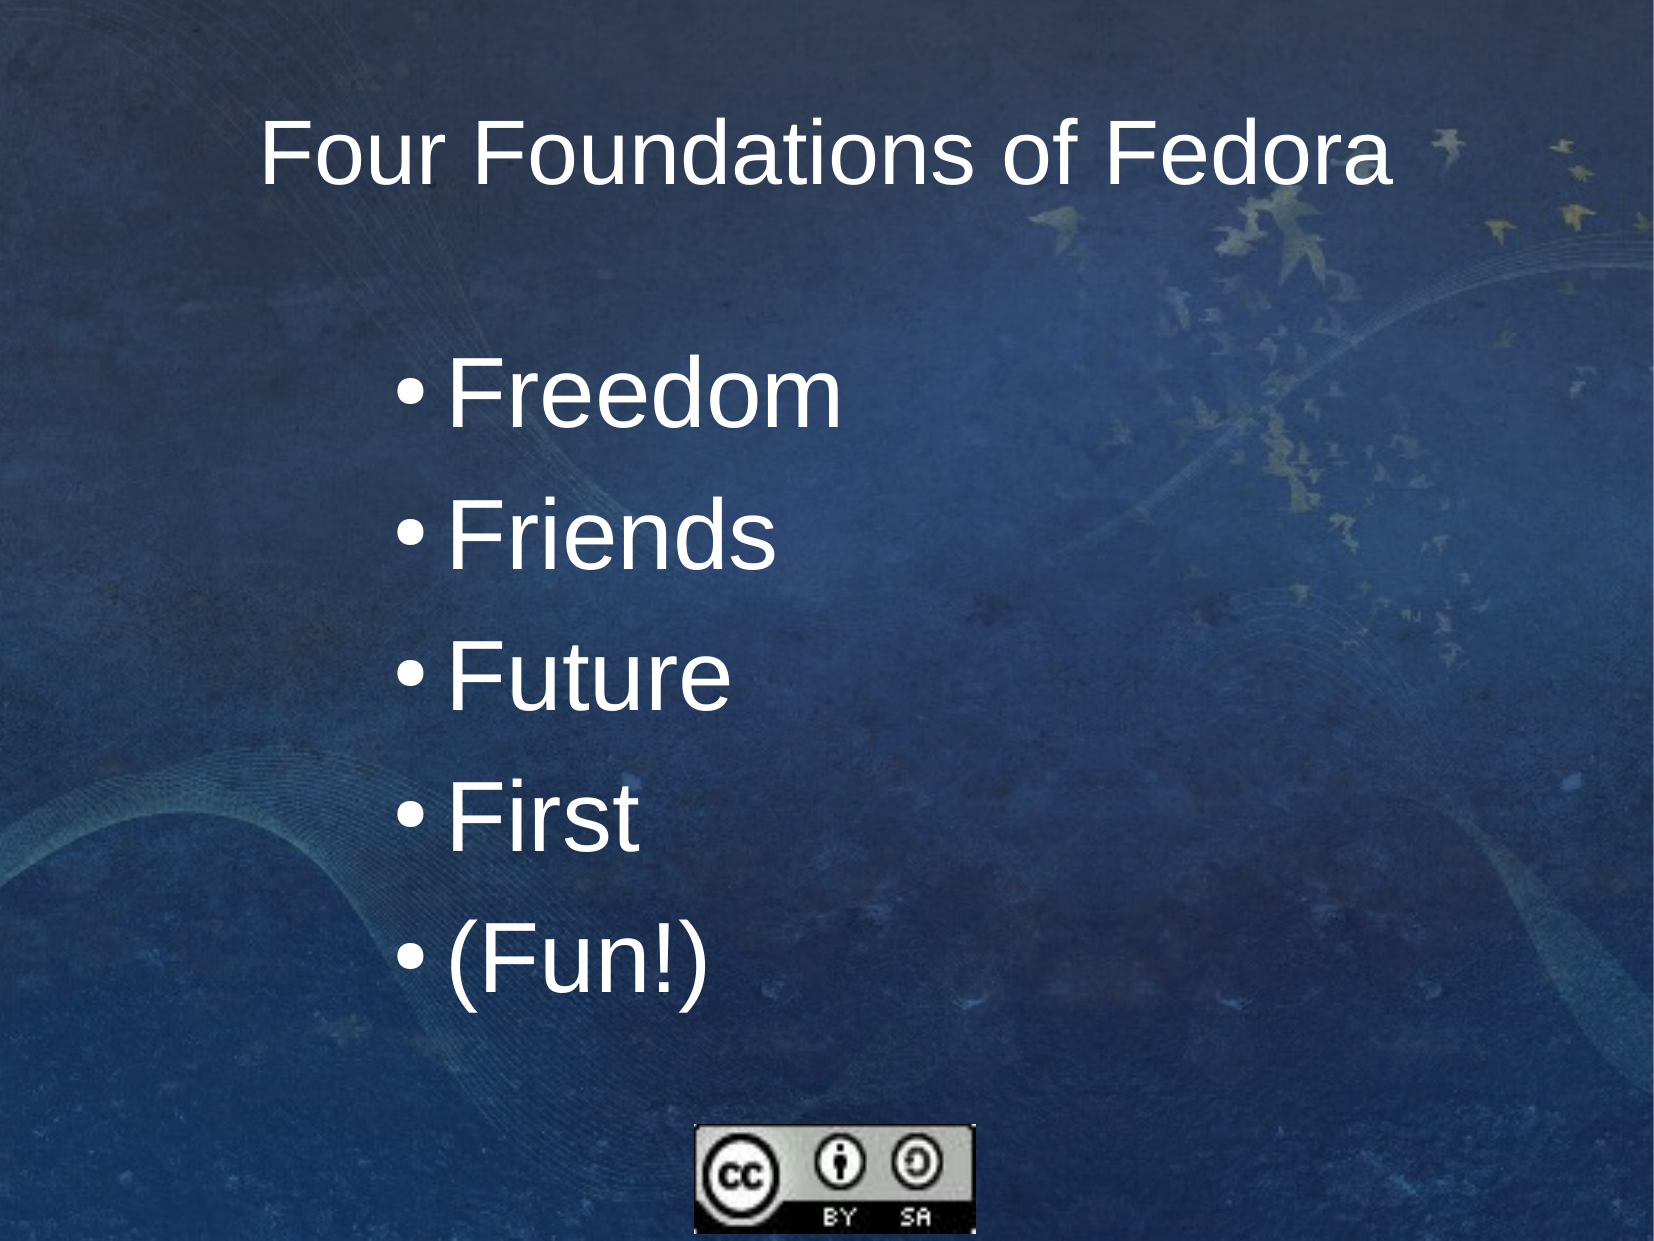

# Four Foundations of Fedora
Freedom
Friends
Future
First
(Fun!)